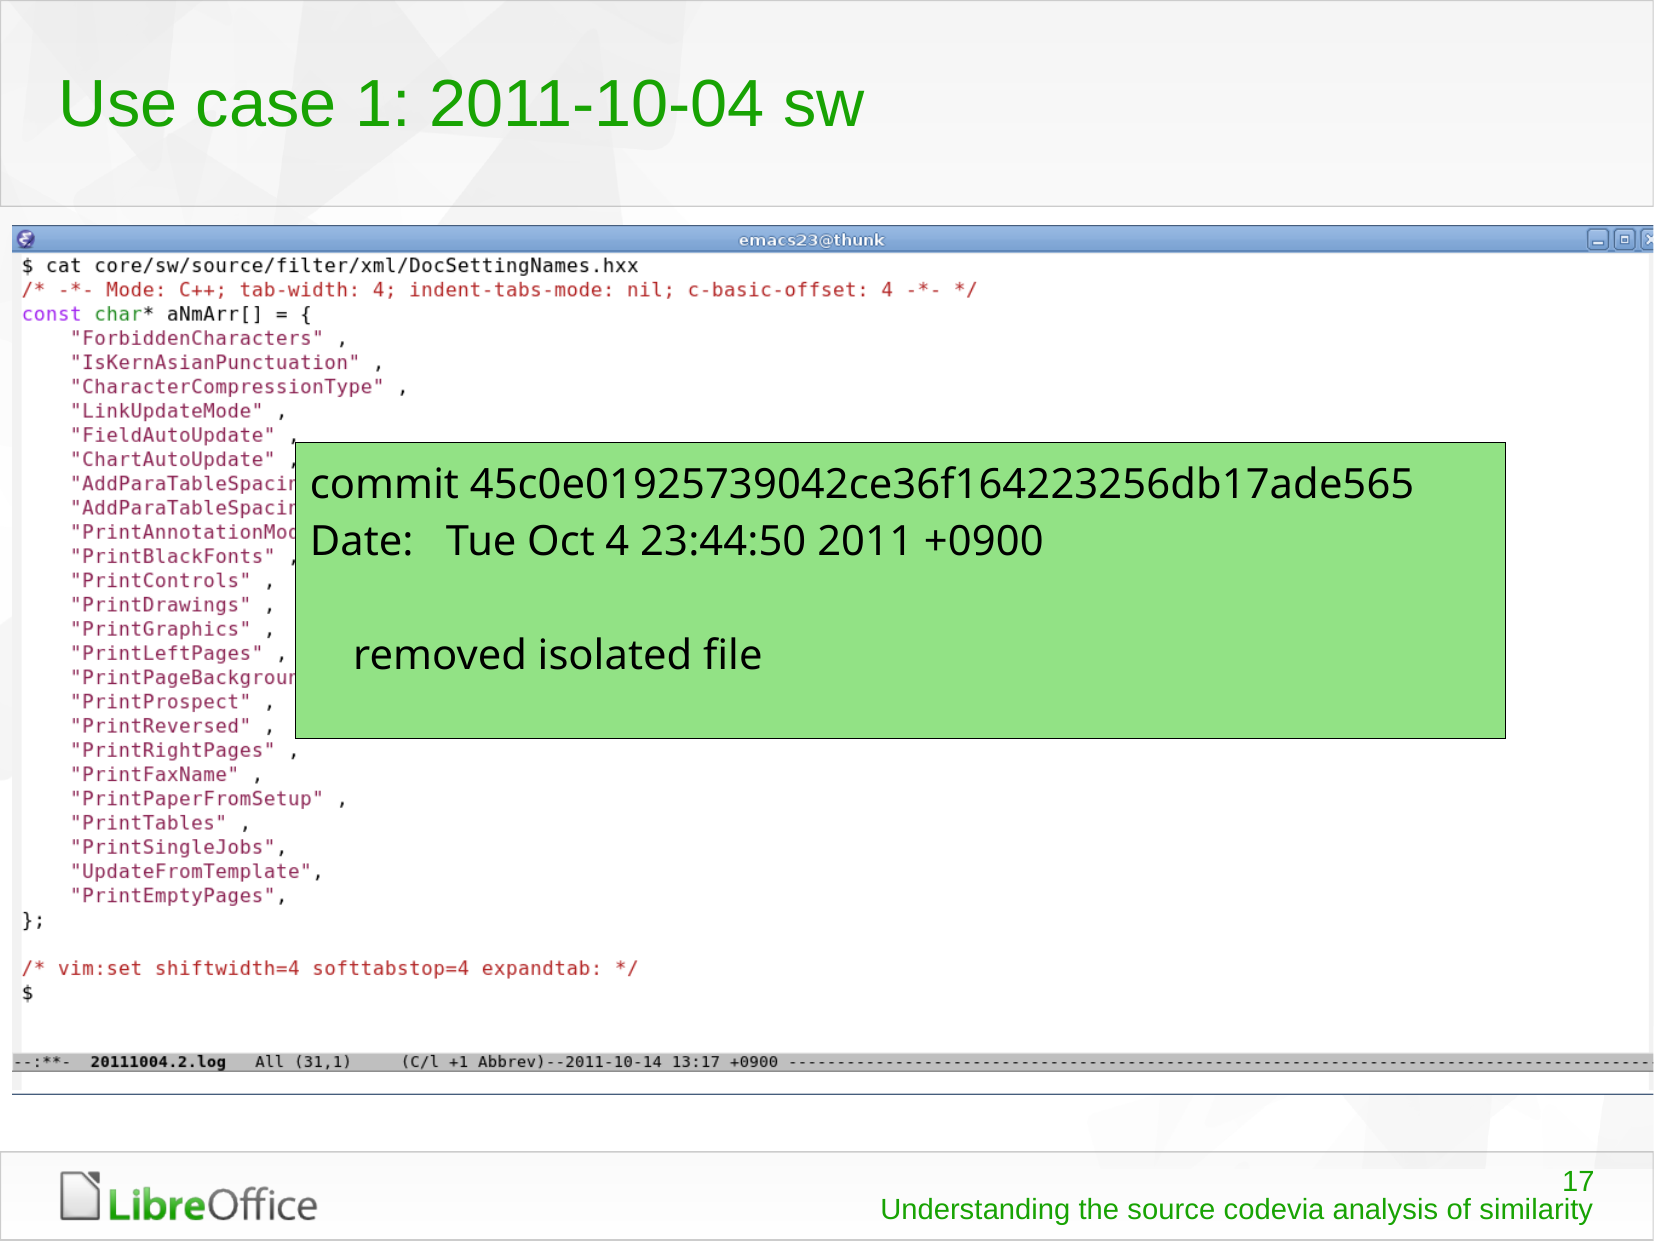

# Use case 1: 2011-10-04 sw
commit 45c0e01925739042ce36f164223256db17ade565
Date: Tue Oct 4 23:44:50 2011 +0900
 removed isolated file
17
Understanding the source codevia analysis of similarity